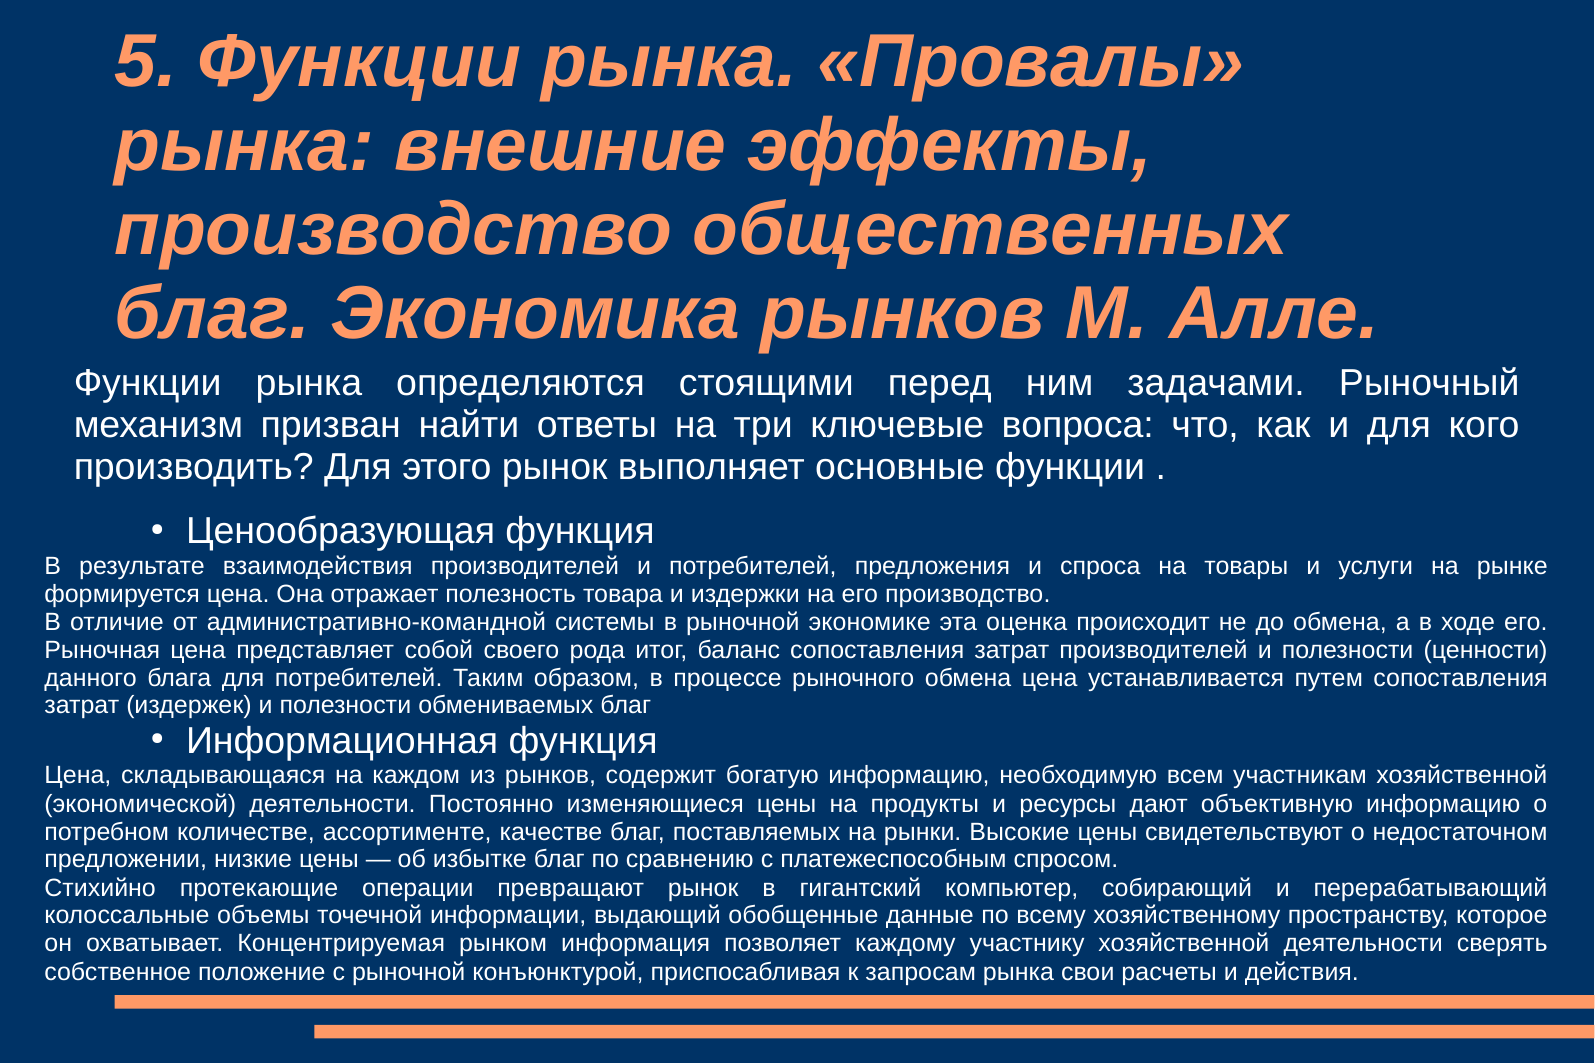

# 5. Функции рынка. «Провалы» рынка: внешние эффекты, производство общественных благ. Экономика рынков М. Алле.
Функции рынка определяются стоящими перед ним задачами. Рыночный механизм призван найти ответы на три ключевые вопроса: что, как и для кого производить? Для этого рынок выполняет основные функции .
Ценообразующая функция
В результате взаимодействия производителей и потребителей, предложения и спроса на товары и услуги на рынке формируется цена. Она отражает полезность товара и издержки на его производство.
В отличие от административно-командной системы в рыночной экономике эта оценка происходит не до обмена, а в ходе его. Рыночная цена представляет собой своего рода итог, баланс сопоставления затрат производителей и полезности (ценности) данного блага для потребителей. Таким образом, в процессе рыночного обмена цена устанавливается путем сопоставления затрат (издержек) и полезности обмениваемых благ
Информационная функция
Цена, складывающаяся на каждом из рынков, содержит богатую информацию, необходимую всем участникам хозяйственной (экономической) деятельности. Постоянно изменяющиеся цены на продукты и ресурсы дают объективную информацию о потребном количестве, ассортименте, качестве благ, поставляемых на рынки. Высокие цены свидетельствуют о недостаточном предложении, низкие цены — об избытке благ по сравнению с платежеспособным спросом.
Стихийно протекающие операции превращают рынок в гигантский компьютер, собирающий и перерабатывающий колоссальные объемы точечной информации, выдающий обобщенные данные по всему хозяйственному пространству, которое он охватывает. Концентрируемая рынком информация позволяет каждому участнику хозяйственной деятельности сверять собственное положение с рыночной конъюнктурой, приспосабливая к запросам рынка свои расчеты и действия.